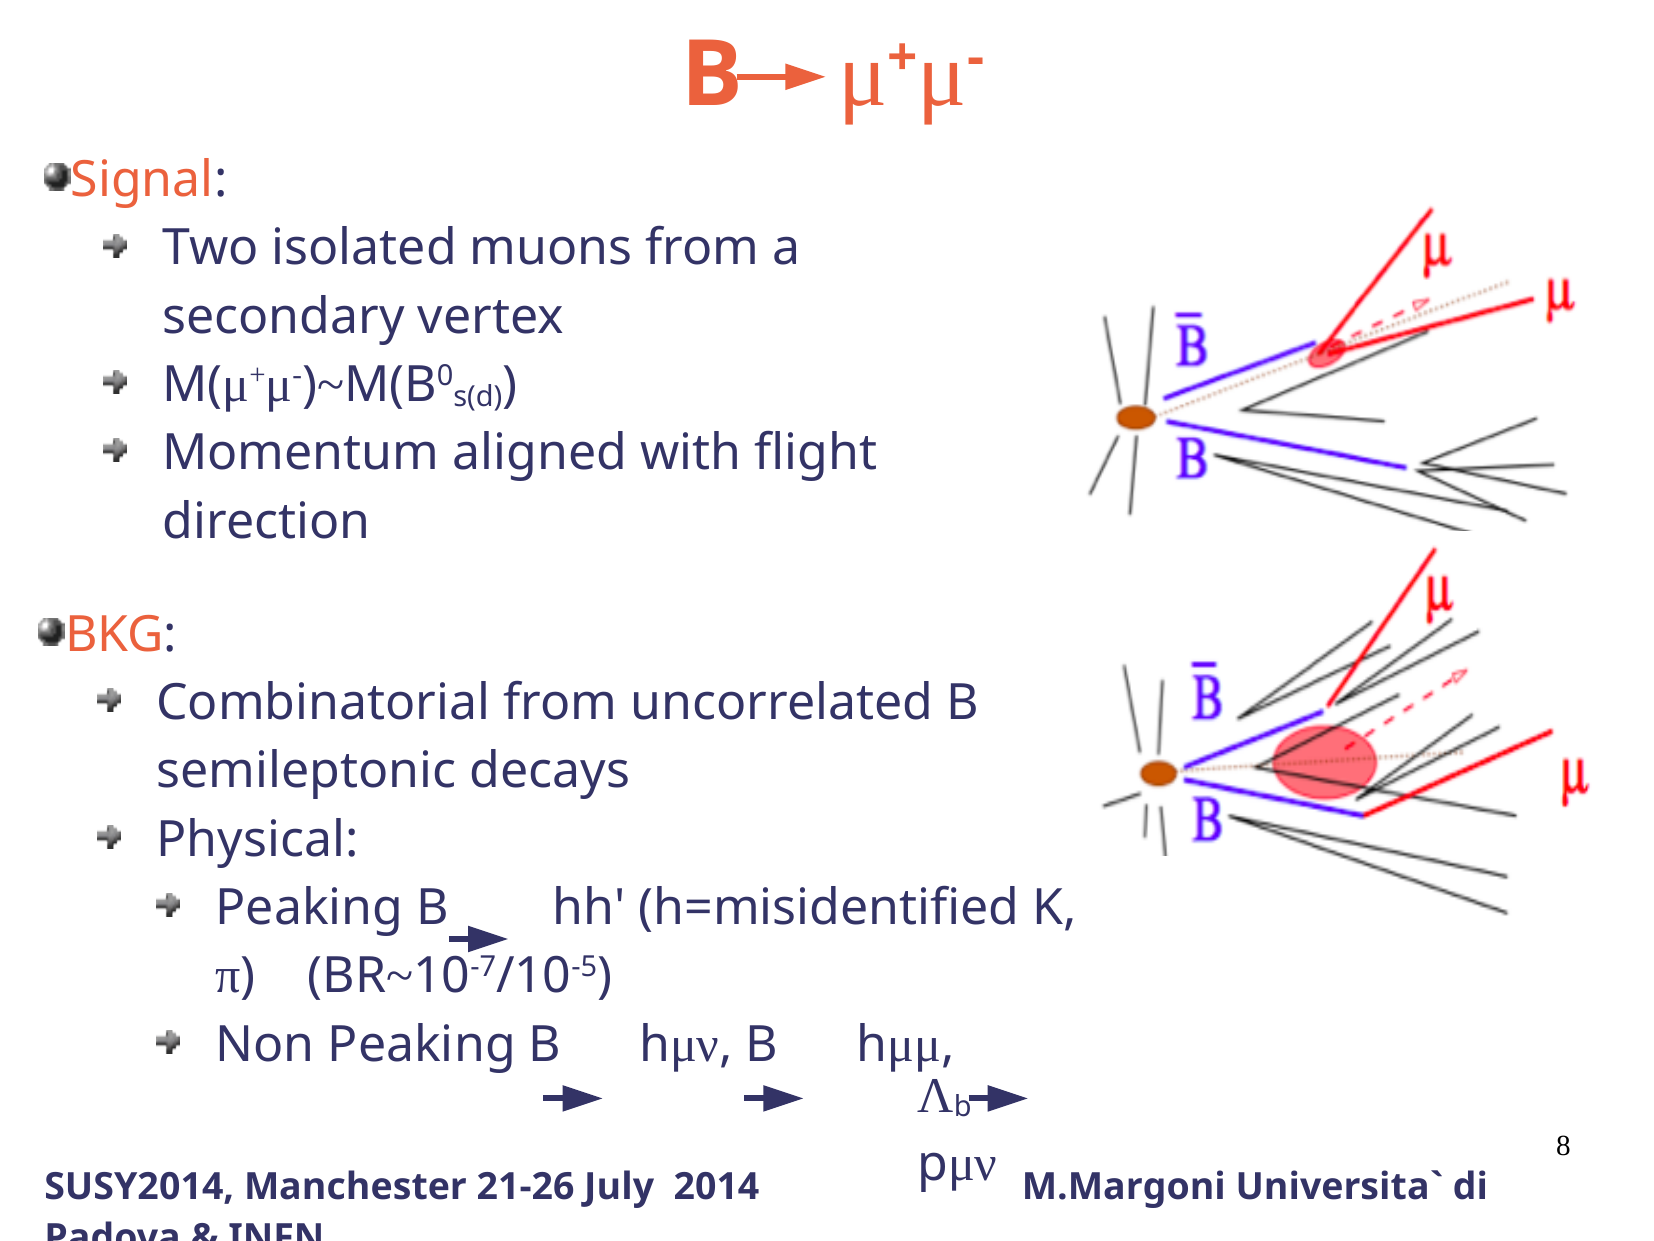

# B μ+μ-
Signal:
Two isolated muons from a secondary vertex
M(μ+μ-)~M(B0s(d))
Momentum aligned with flight direction
BKG:
Combinatorial from uncorrelated B semileptonic decays
Physical:
Peaking B hh' (h=misidentified K, π) (BR~10-7/10-5)
Non Peaking B hμν, B hμμ,
Λb pμν
8
SUSY2014, Manchester 21-26 July 2014 M.Margoni Universita` di Padova & INFN